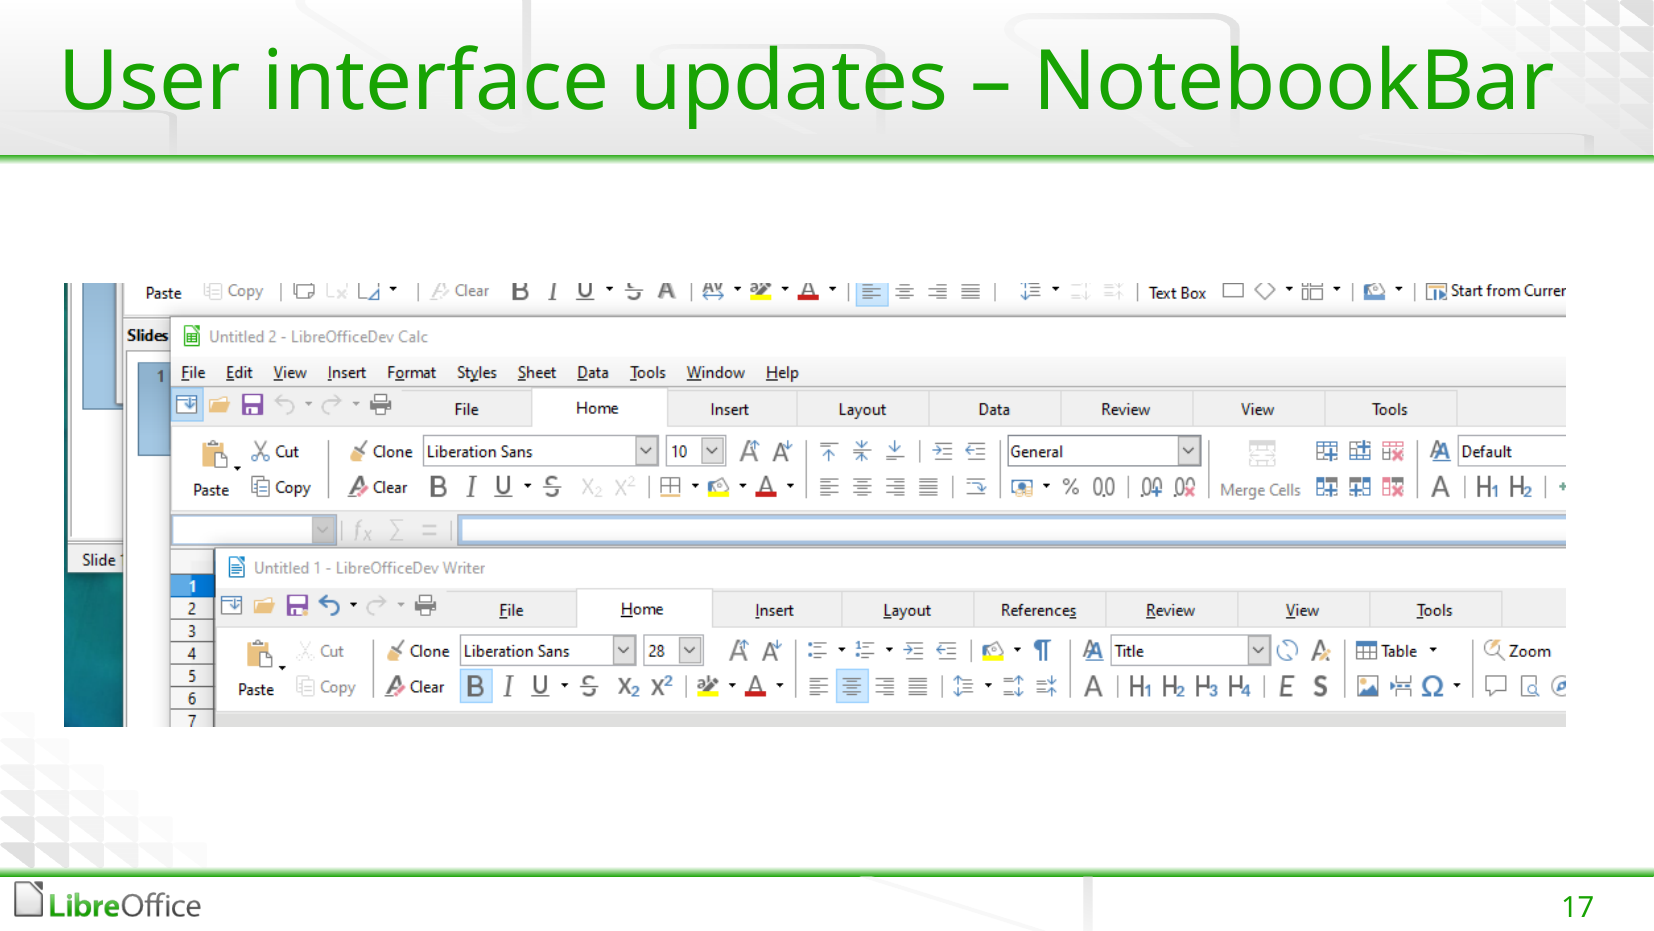

# User interface updates – NotebookBar
17